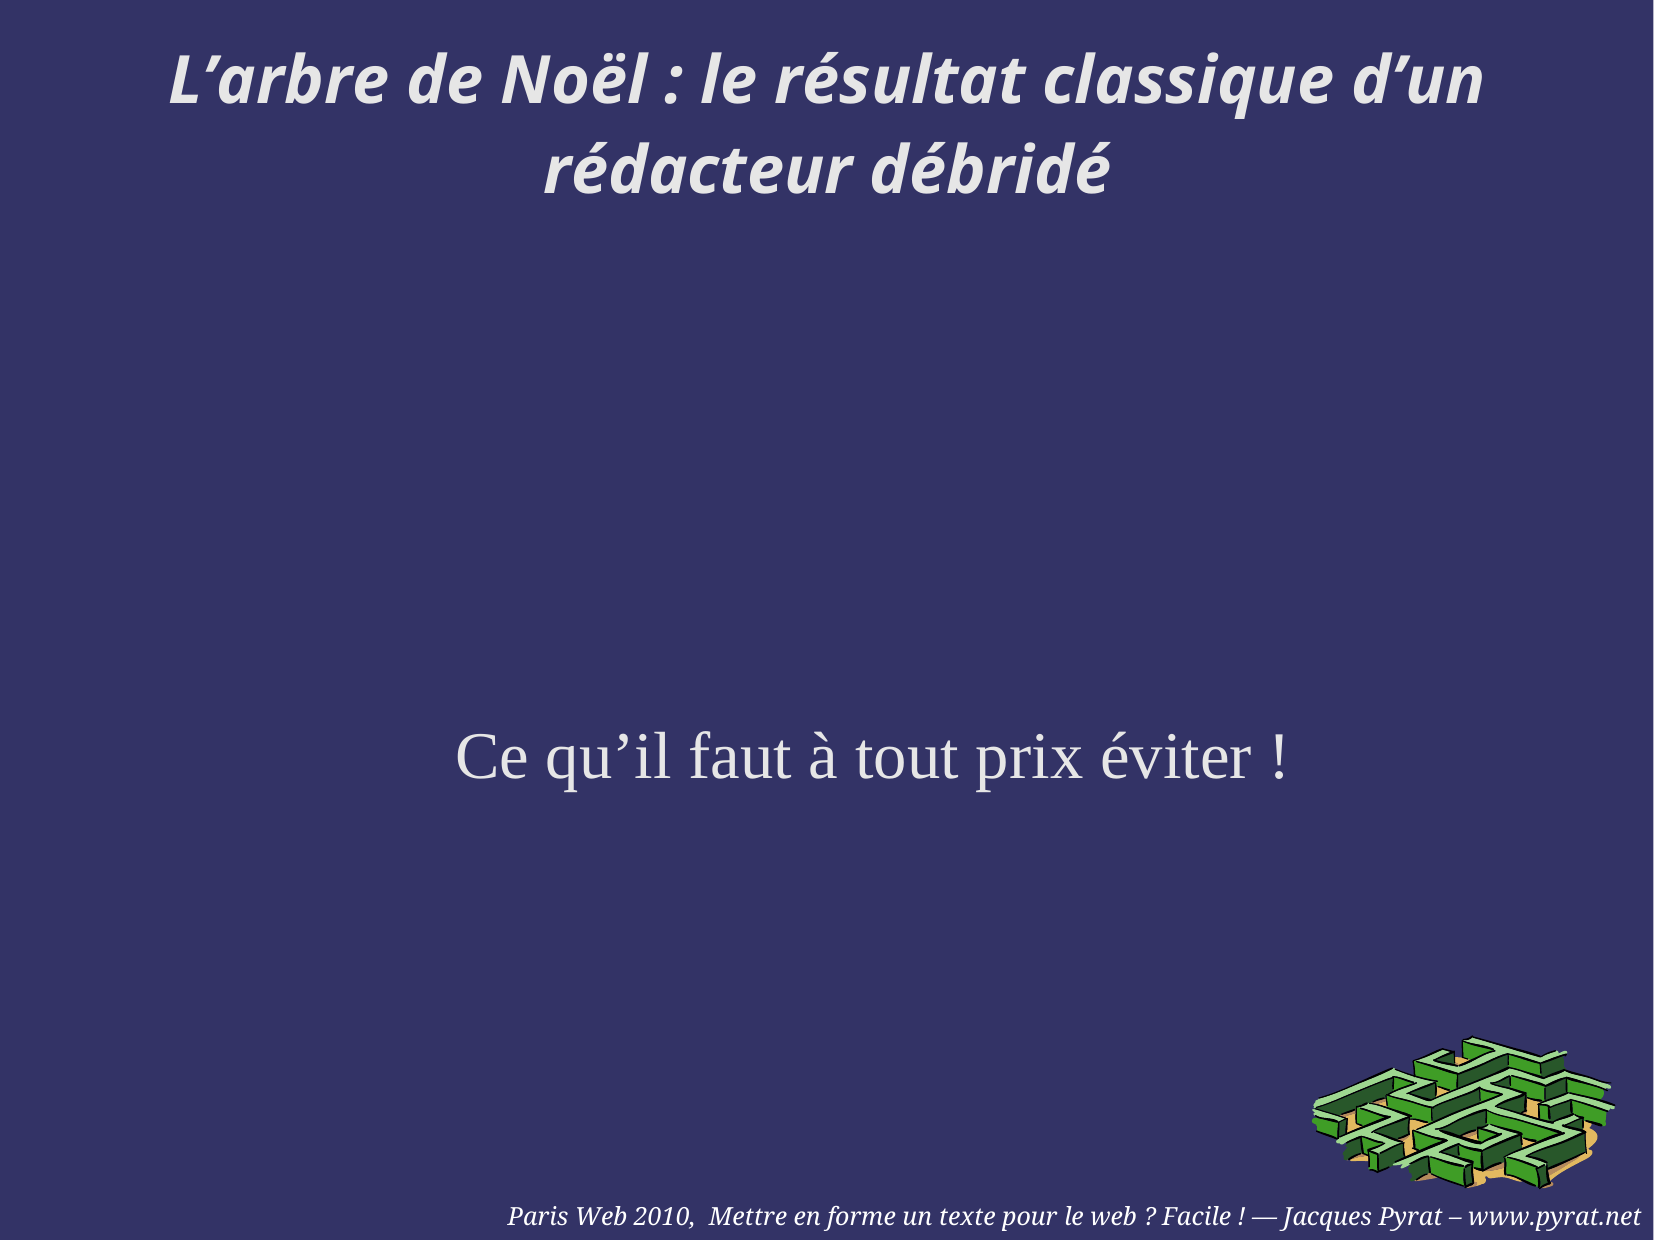

# L’arbre de Noël : le résultat classique d’un rédacteur débridé
Ce qu’il faut à tout prix éviter !